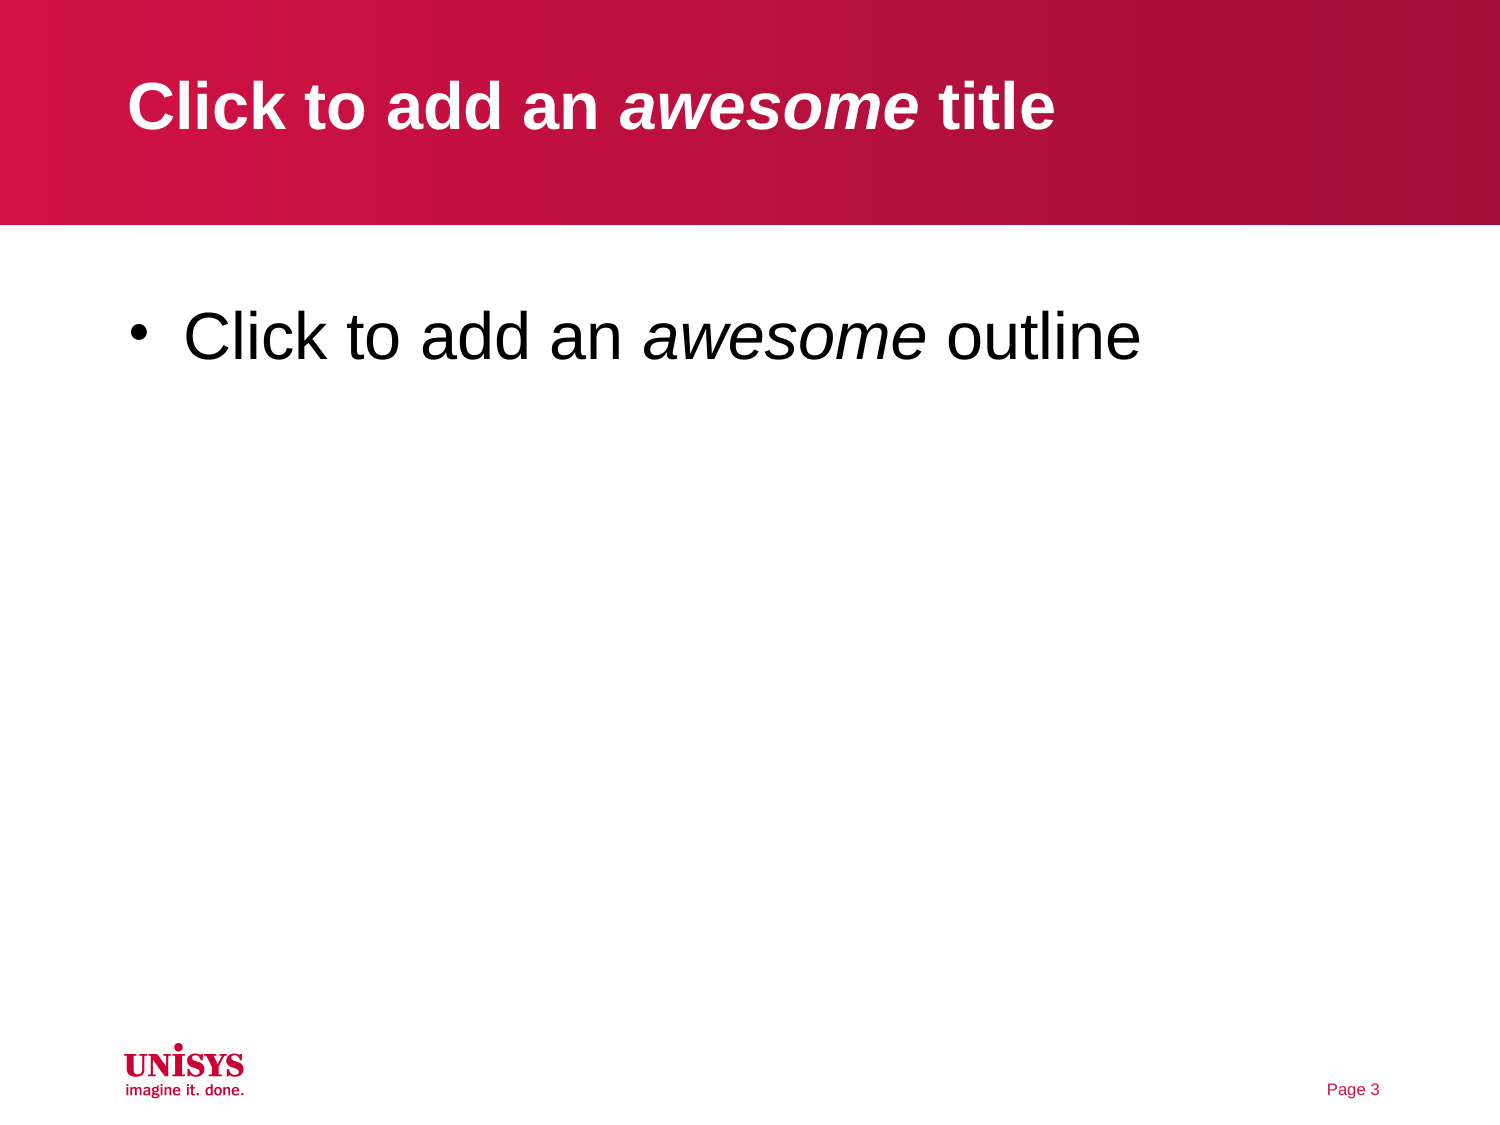

# Click to add an awesome title
Click to add an awesome outline
3